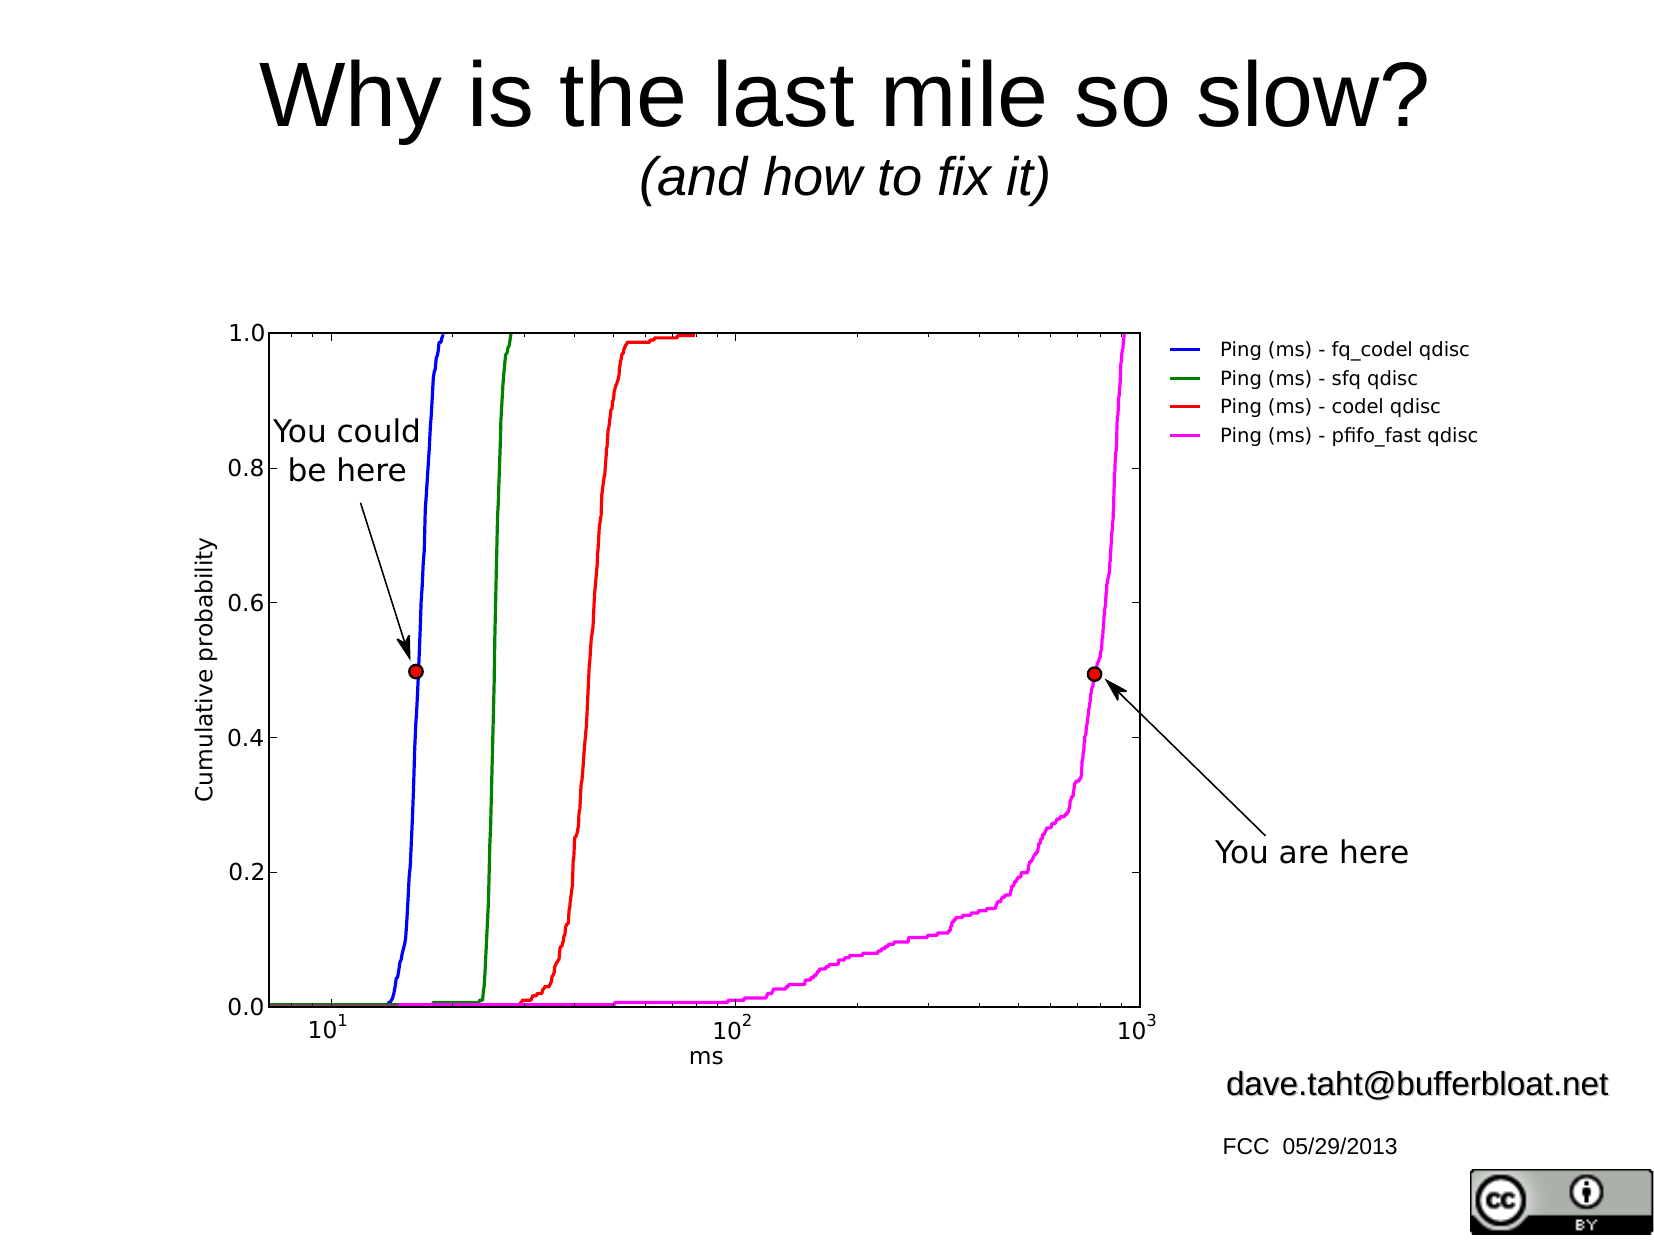

# Why is the last mile so slow? (and how to fix it)
dave.taht@bufferbloat.net
FCC 05/29/2013